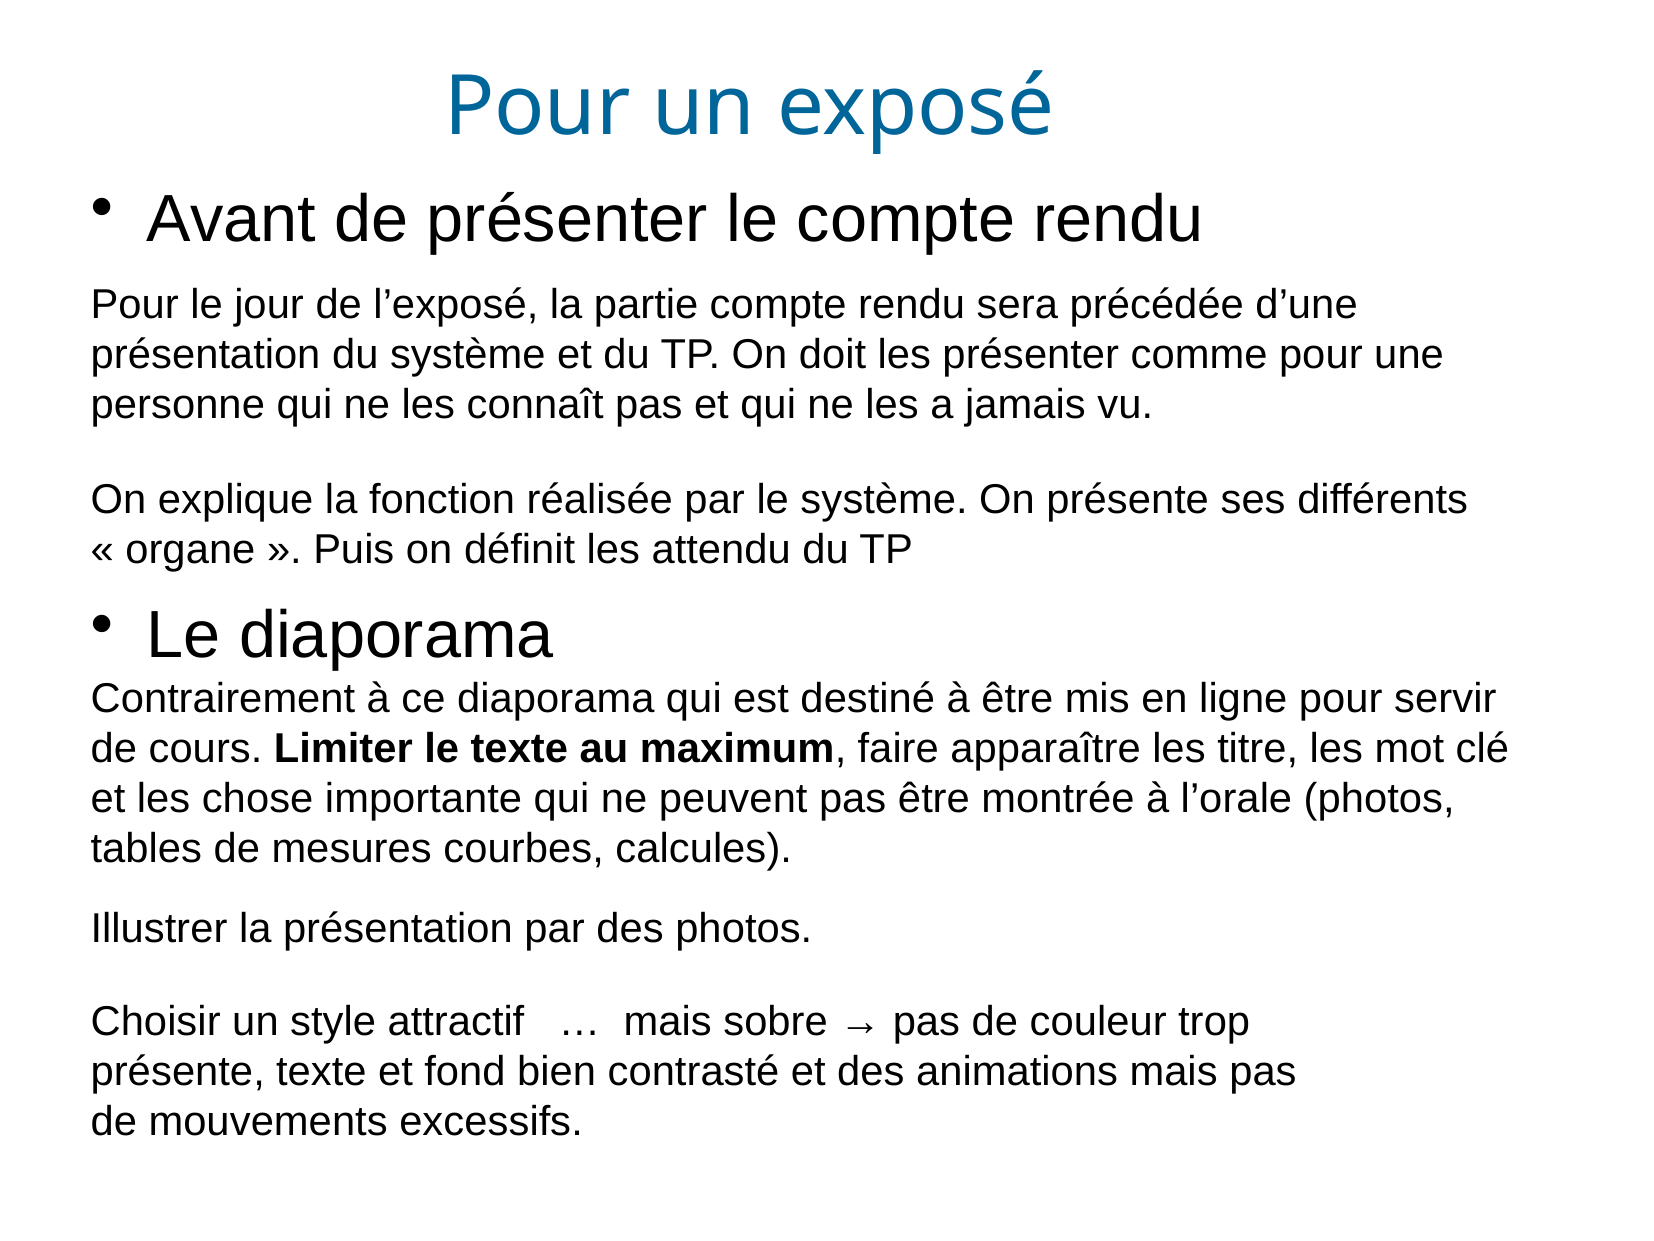

# Pour un exposé
Avant de présenter le compte rendu
Pour le jour de l’exposé, la partie compte rendu sera précédée d’une présentation du système et du TP. On doit les présenter comme pour une personne qui ne les connaît pas et qui ne les a jamais vu.
On explique la fonction réalisée par le système. On présente ses différents « organe ». Puis on définit les attendu du TP
Le diaporama
Contrairement à ce diaporama qui est destiné à être mis en ligne pour servir de cours. Limiter le texte au maximum, faire apparaître les titre, les mot clé et les chose importante qui ne peuvent pas être montrée à l’orale (photos, tables de mesures courbes, calcules).
Illustrer la présentation par des photos.
Choisir un style attractif … mais sobre → pas de couleur trop présente, texte et fond bien contrasté et des animations mais pas de mouvements excessifs.